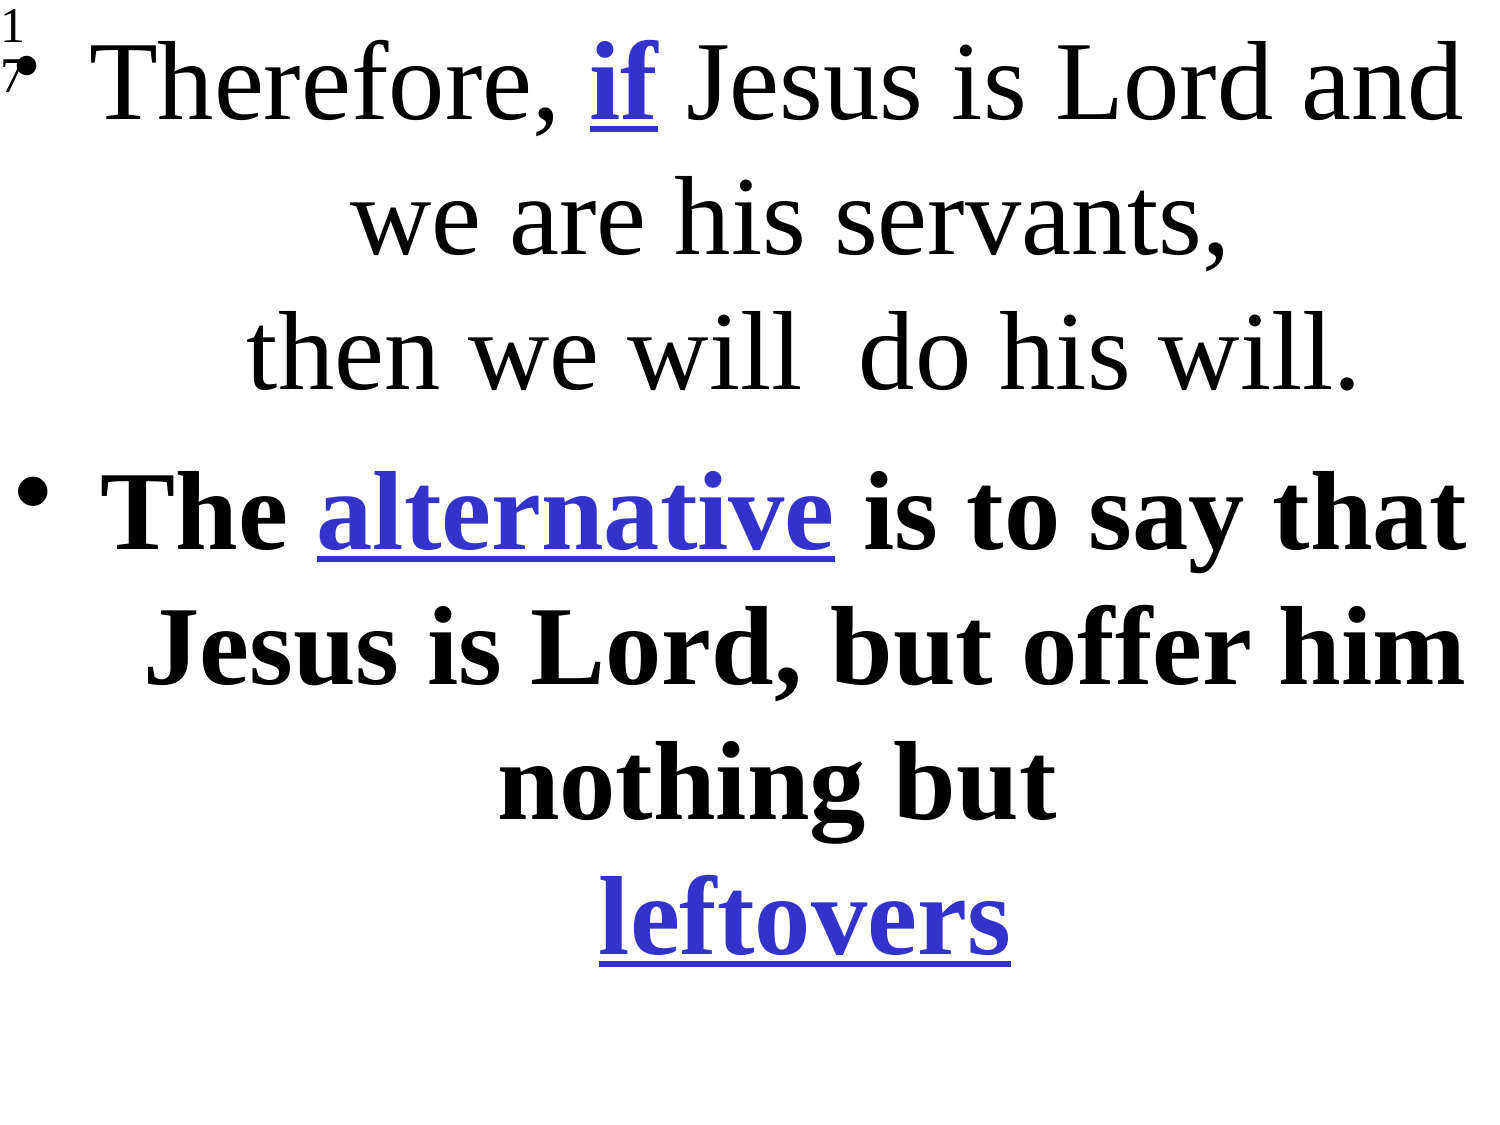

 Therefore, if Jesus is Lord and we are his servants,
then we will do his will.
 The alternative is to say that Jesus is Lord, but offer him nothing but
leftovers